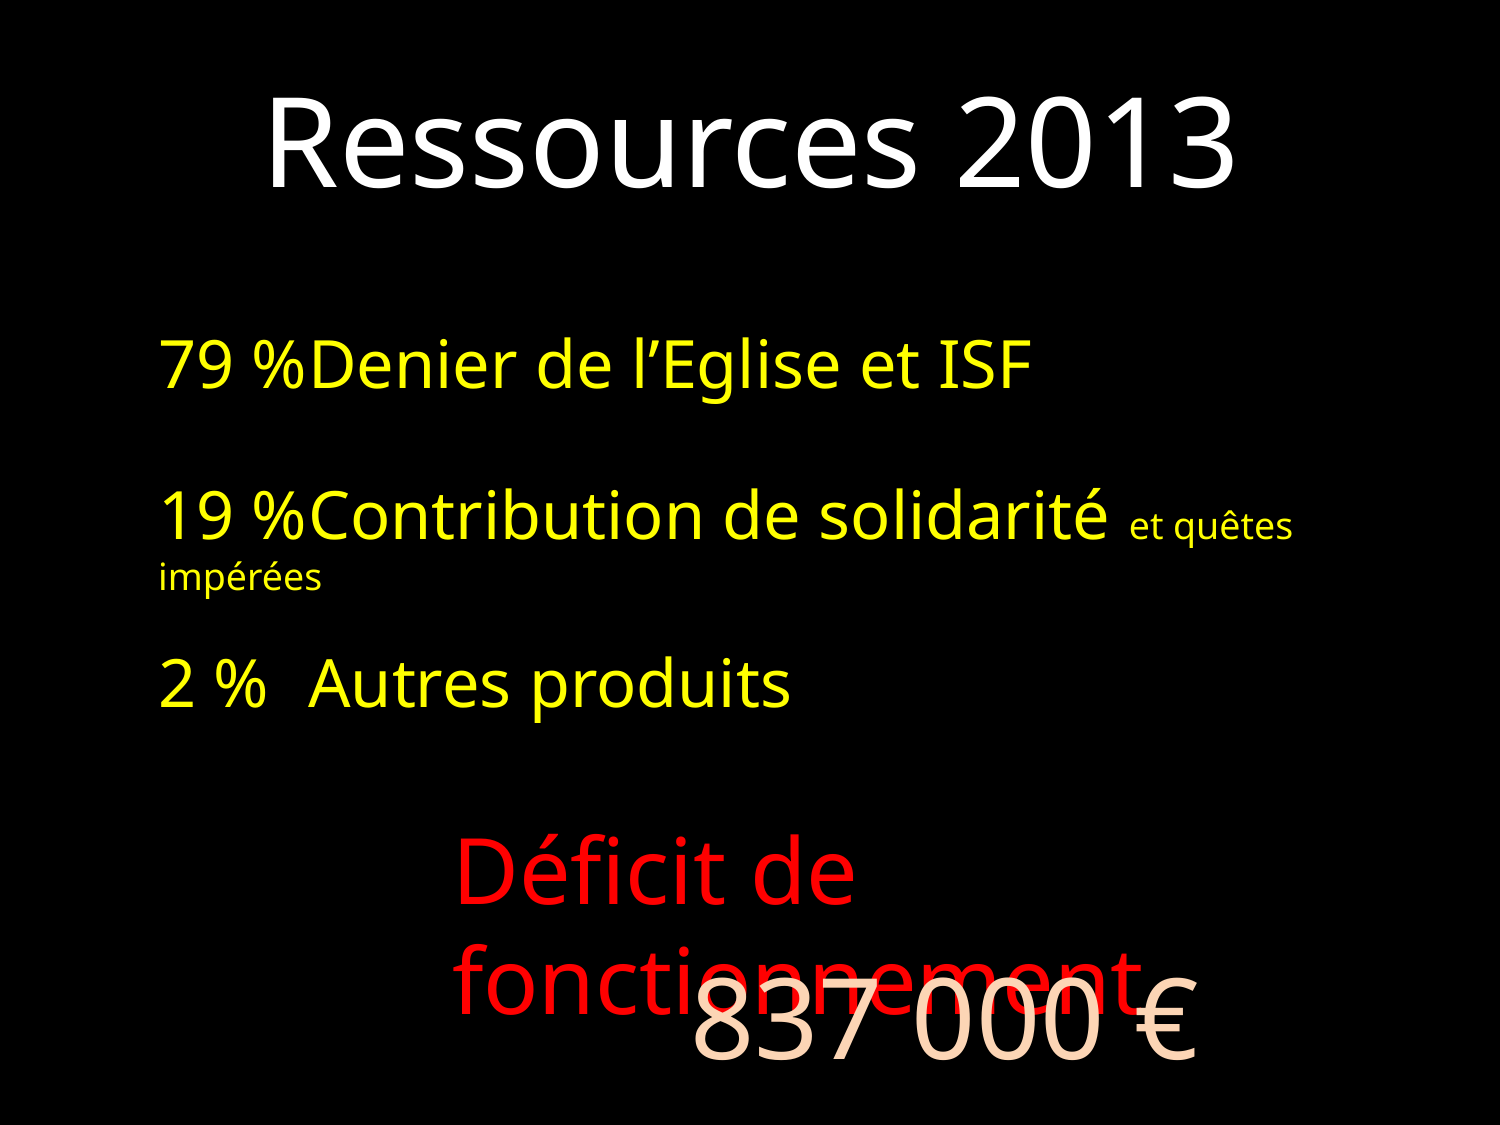

Ressources 2013
79 %	Denier de l’Eglise et ISF
19 %	Contribution de solidarité et quêtes impérées
2 %	Autres produits
Déficit de fonctionnement
# 837 000 €